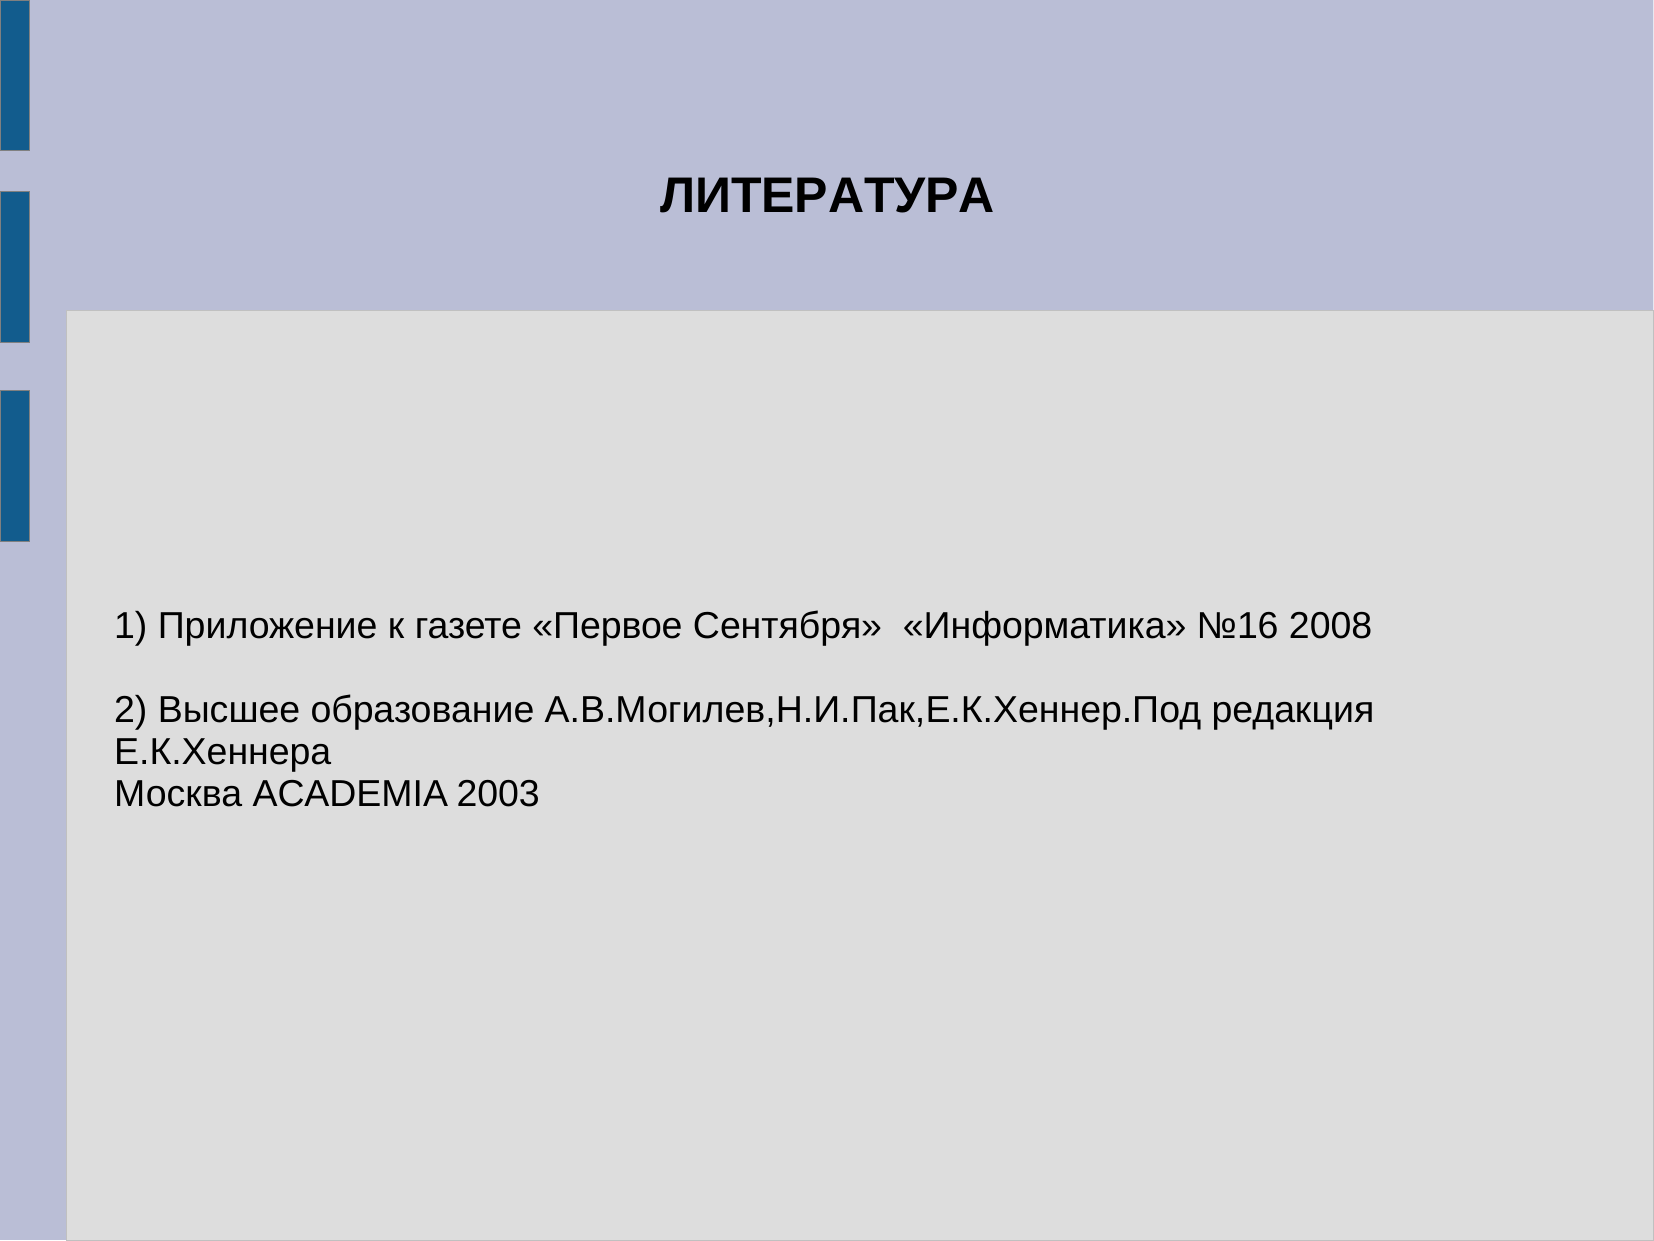

# ЛИТЕРАТУРА
1) Приложение к газете «Первое Сентября» «Информатика» №16 2008
2) Высшее образование А.В.Могилев,Н.И.Пак,Е.К.Хеннер.Под редакция Е.К.Хеннера
Москва ACADEMIA 2003